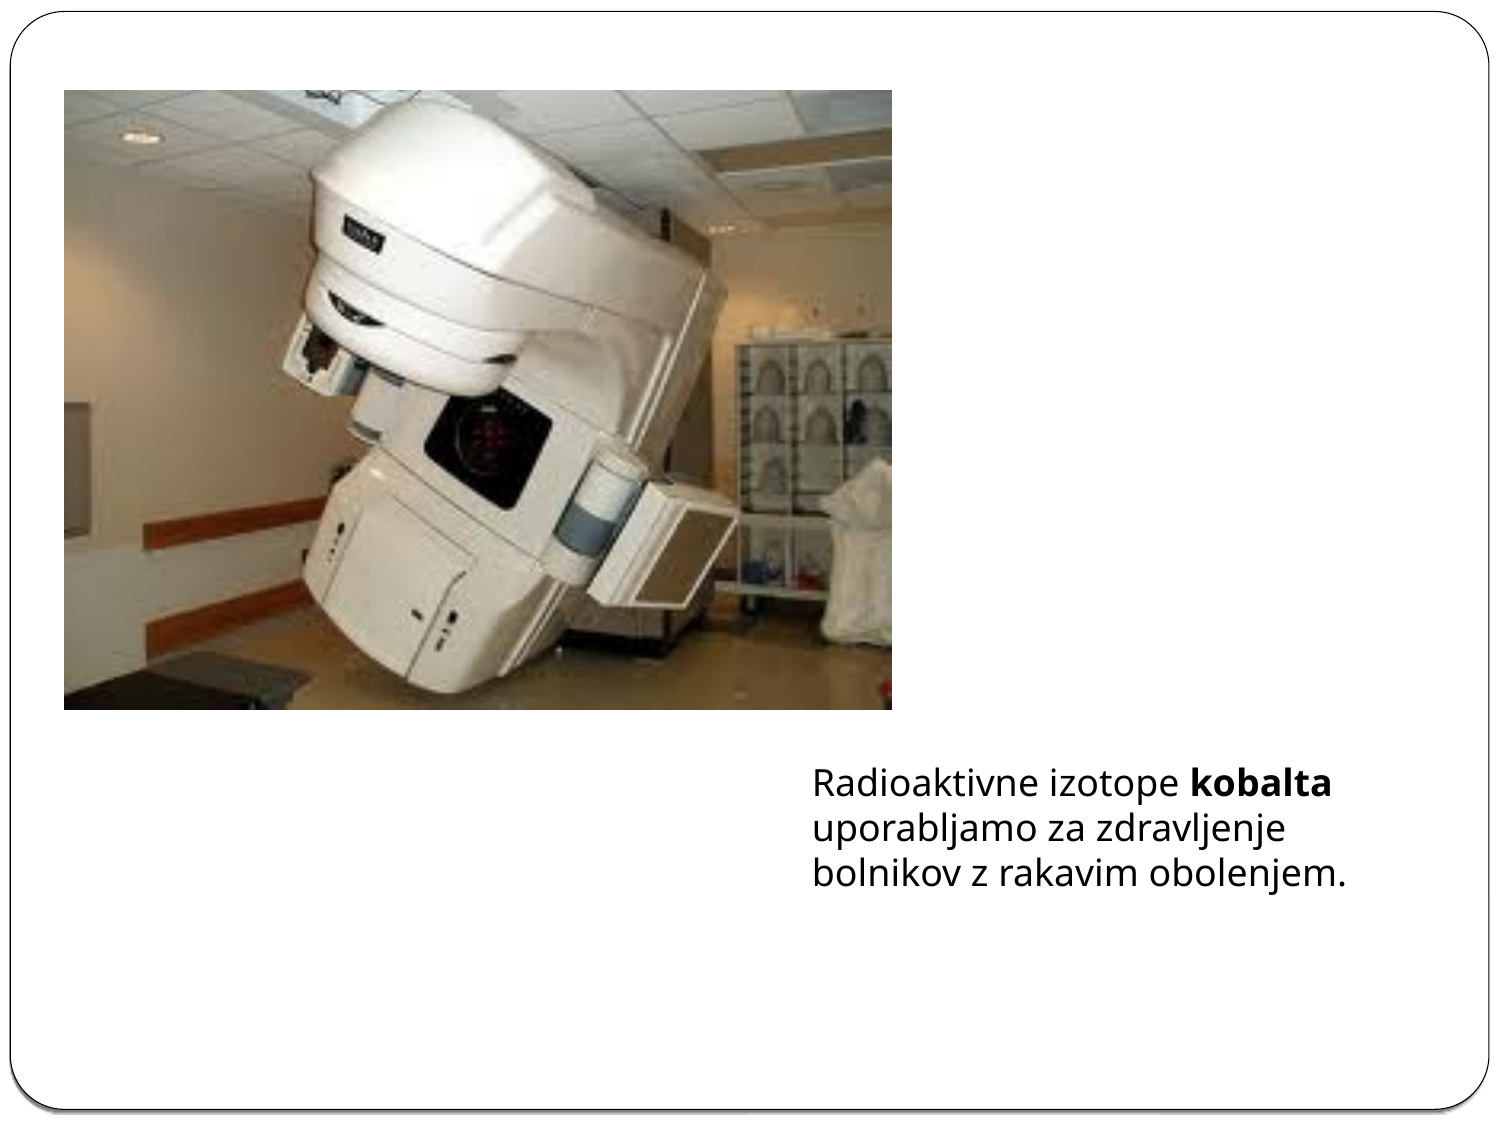

Radioaktivne izotope kobalta uporabljamo za zdravljenje bolnikov z rakavim obolenjem.